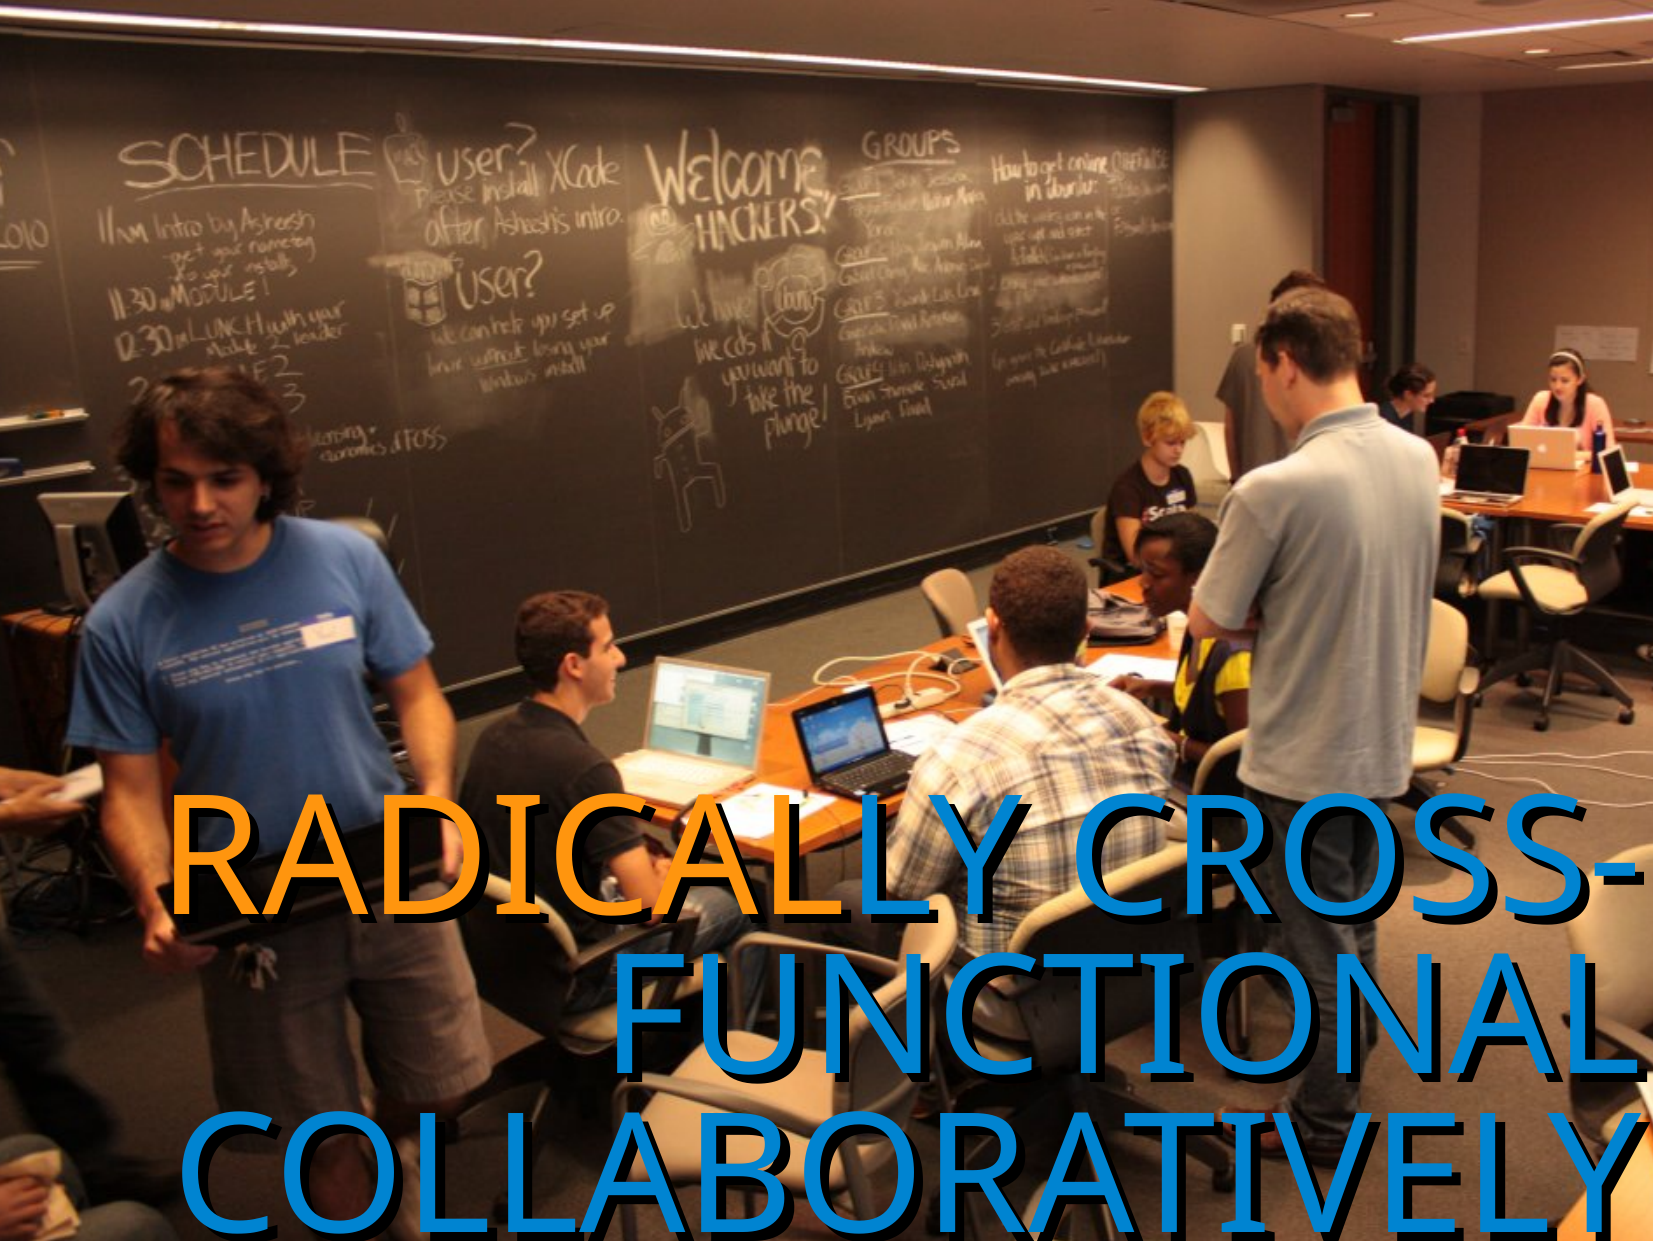

# RADICALLY CROSS-FUNCTIONAL COLLABORATIVELY CONSTRUCTED REALTIME TRANSPARENCY